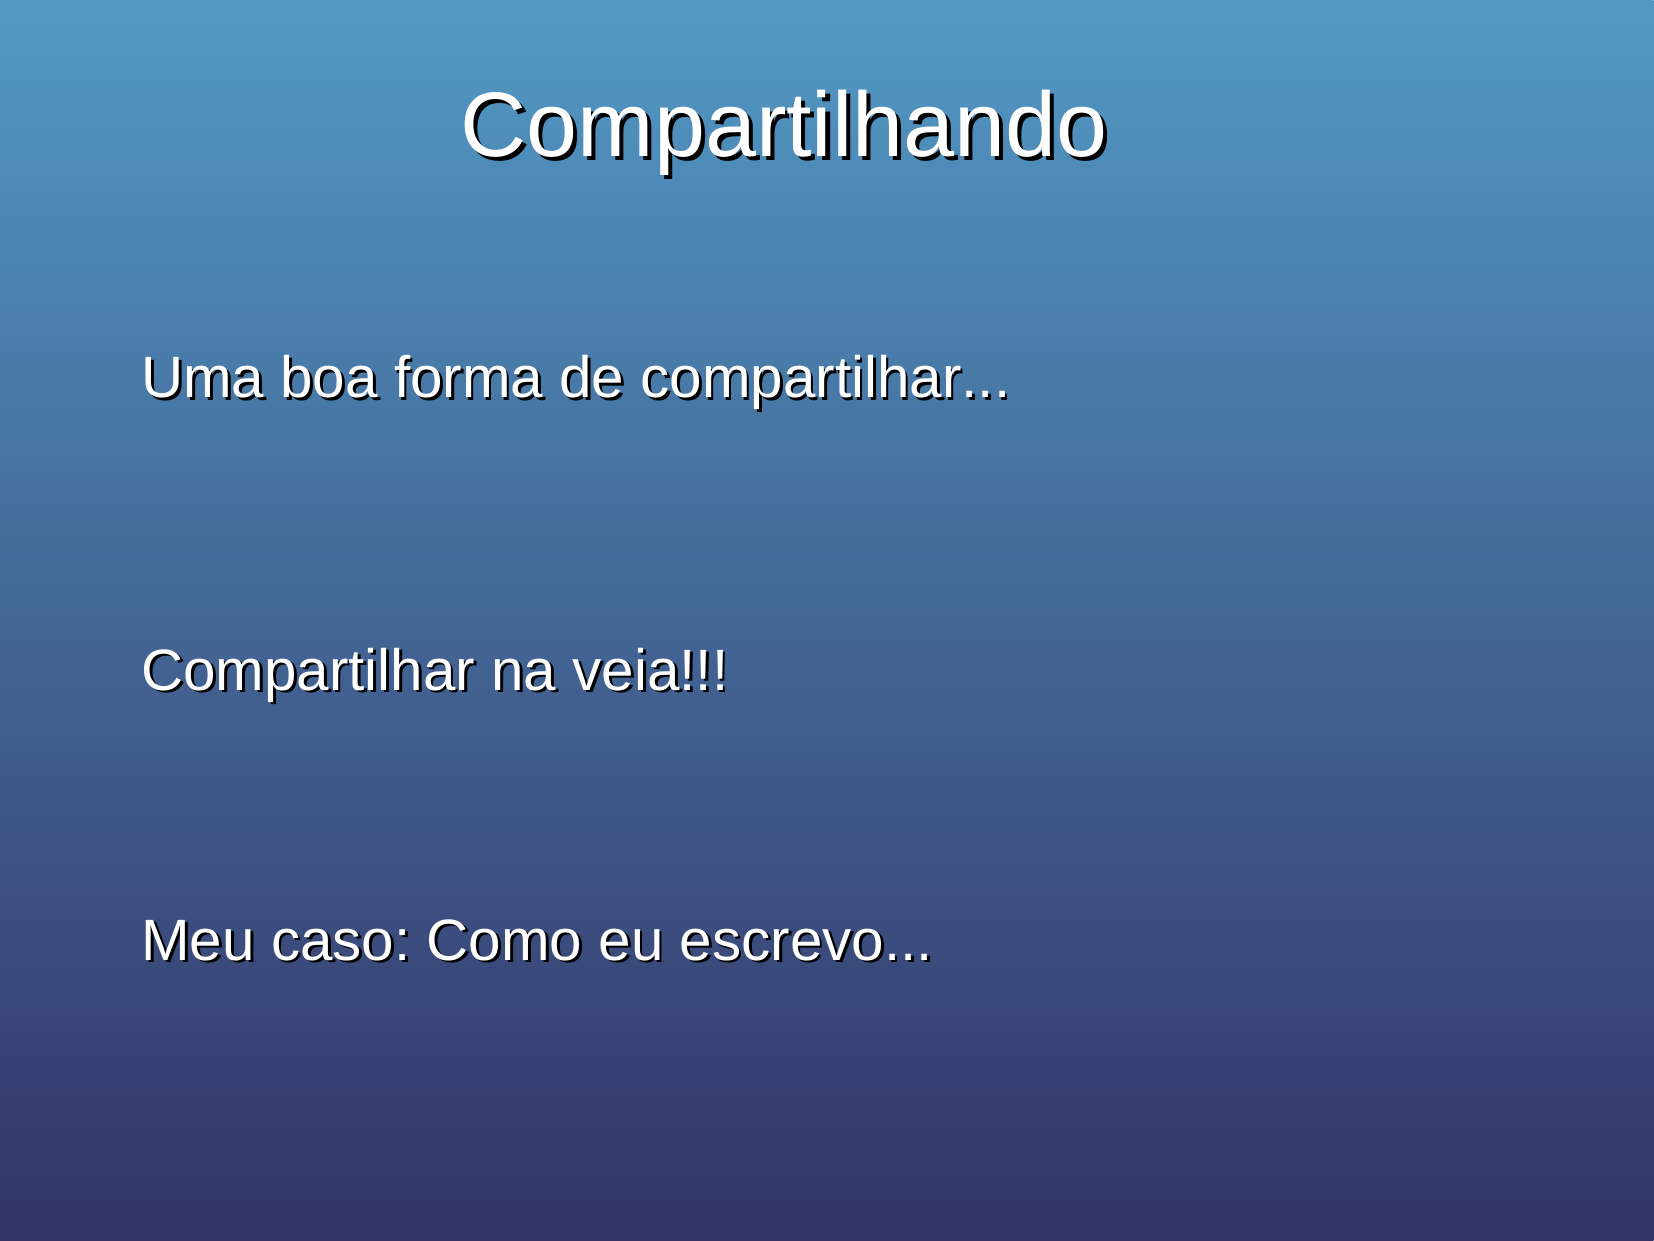

Compartilhando
 Uma boa forma de compartilhar...
 Compartilhar na veia!!!
 Meu caso: Como eu escrevo...